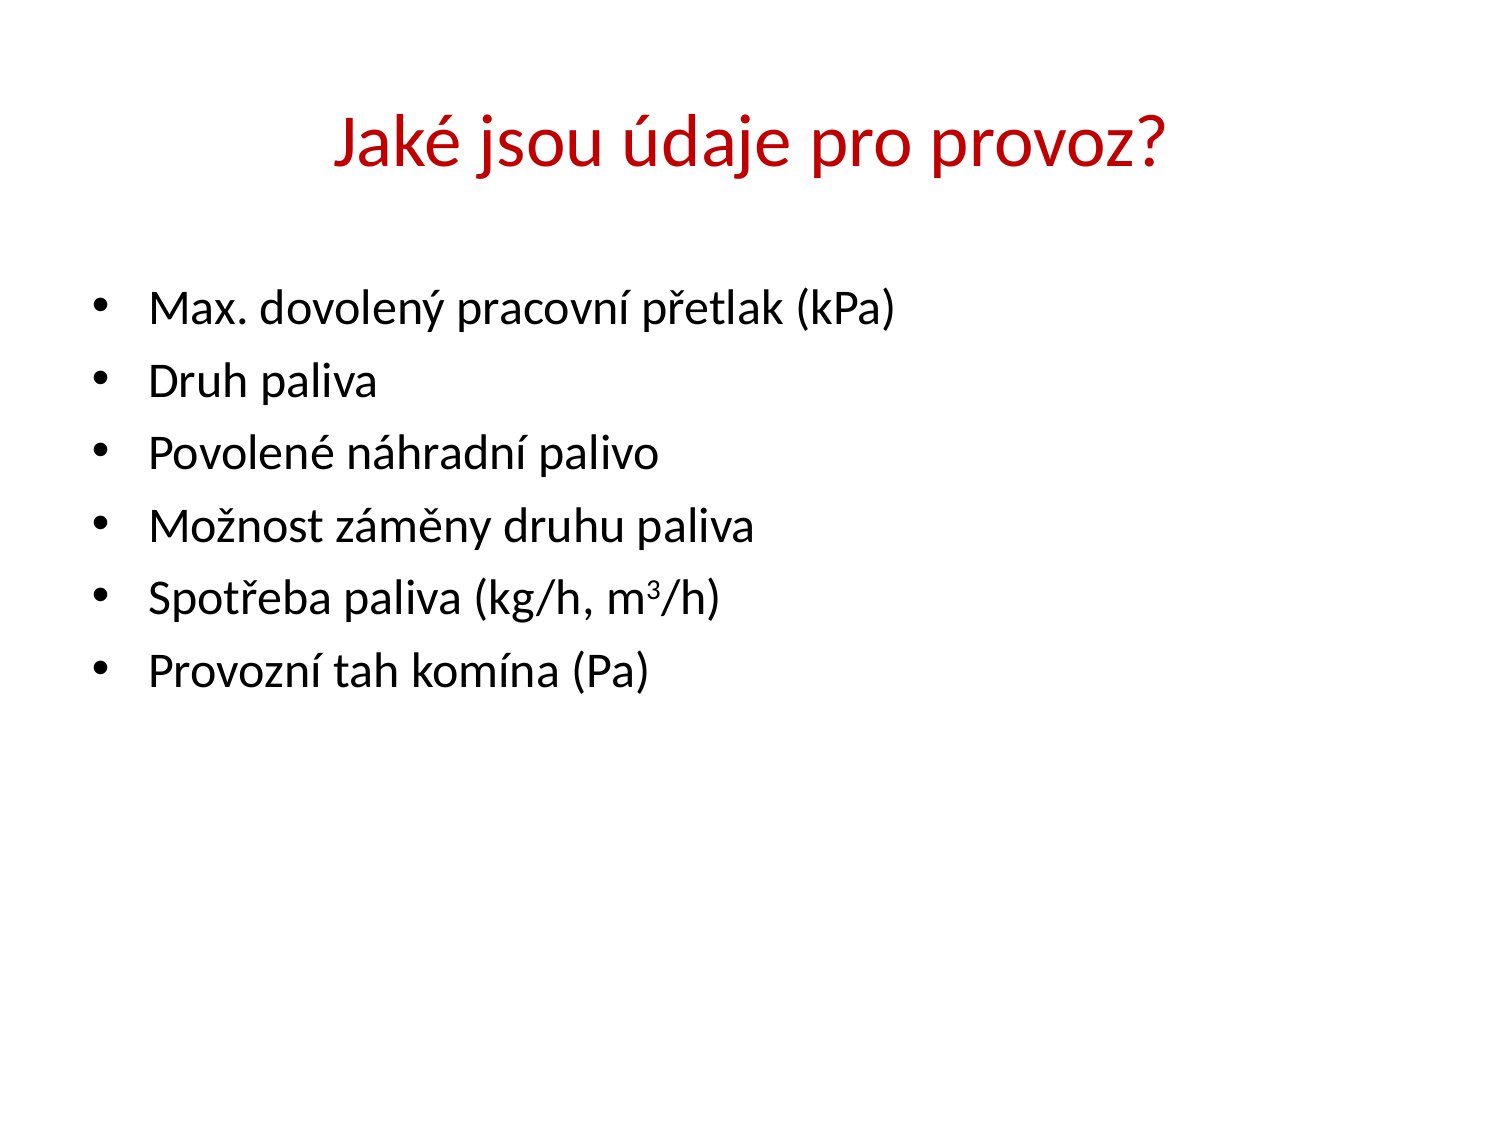

# Jaké jsou údaje pro provoz?
Max. dovolený pracovní přetlak (kPa)
Druh paliva
Povolené náhradní palivo
Možnost záměny druhu paliva
Spotřeba paliva (kg/h, m3/h)
Provozní tah komína (Pa)